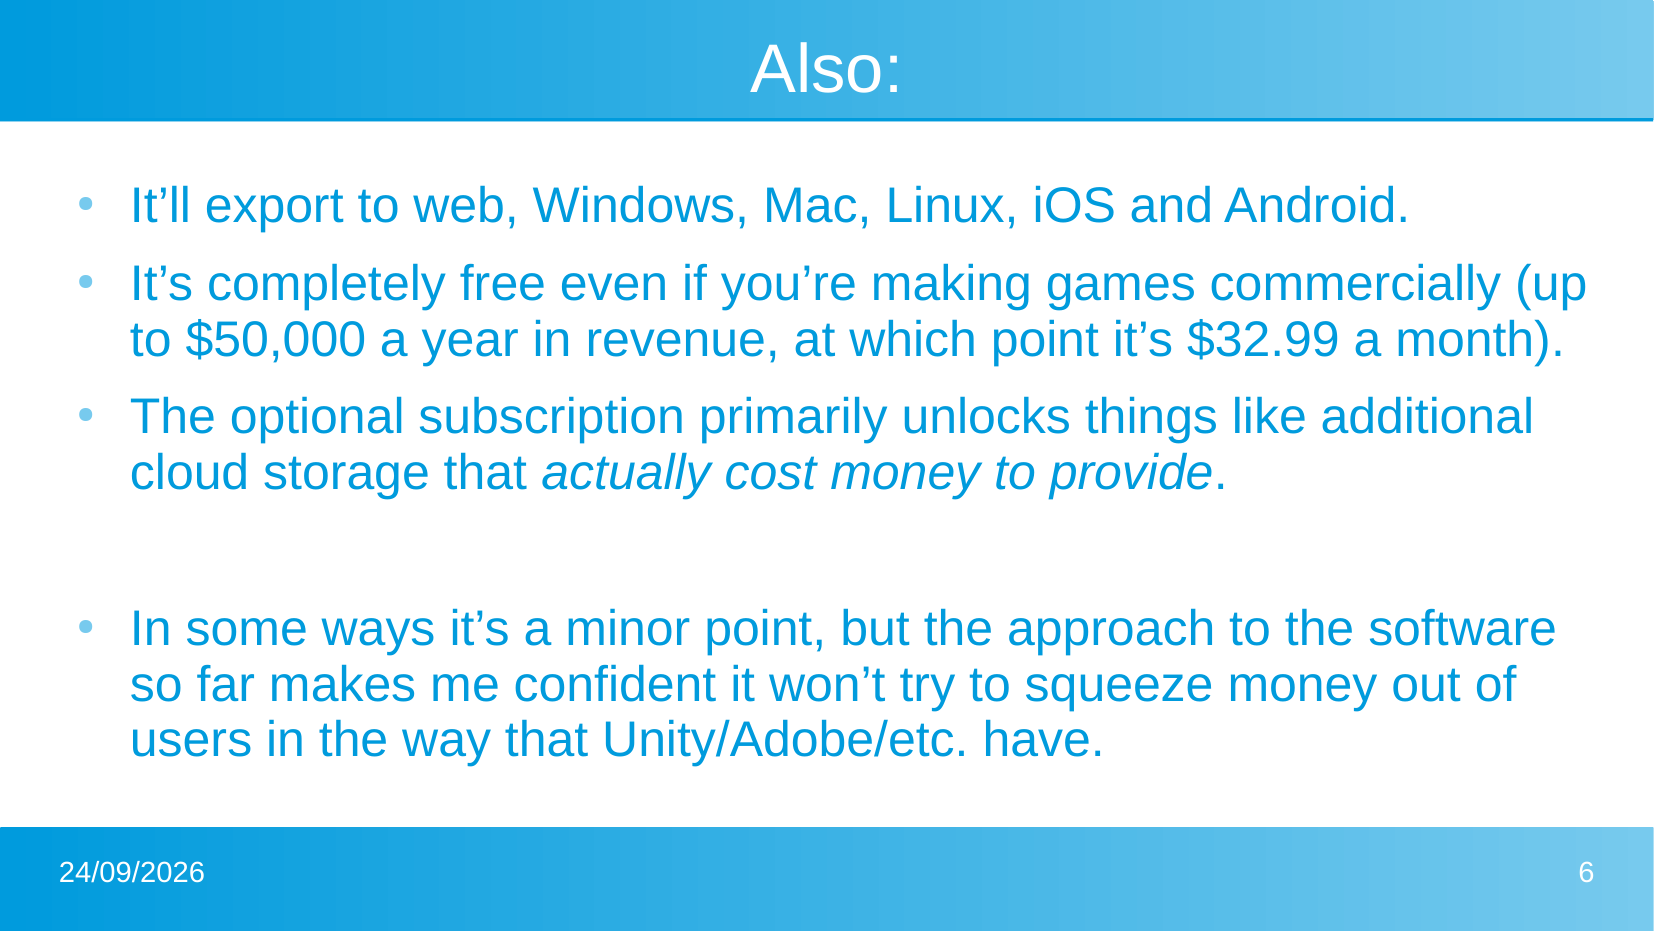

# Also:
It’ll export to web, Windows, Mac, Linux, iOS and Android.
It’s completely free even if you’re making games commercially (up to $50,000 a year in revenue, at which point it’s $32.99 a month).
The optional subscription primarily unlocks things like additional cloud storage that actually cost money to provide.
In some ways it’s a minor point, but the approach to the software so far makes me confident it won’t try to squeeze money out of users in the way that Unity/Adobe/etc. have.
6